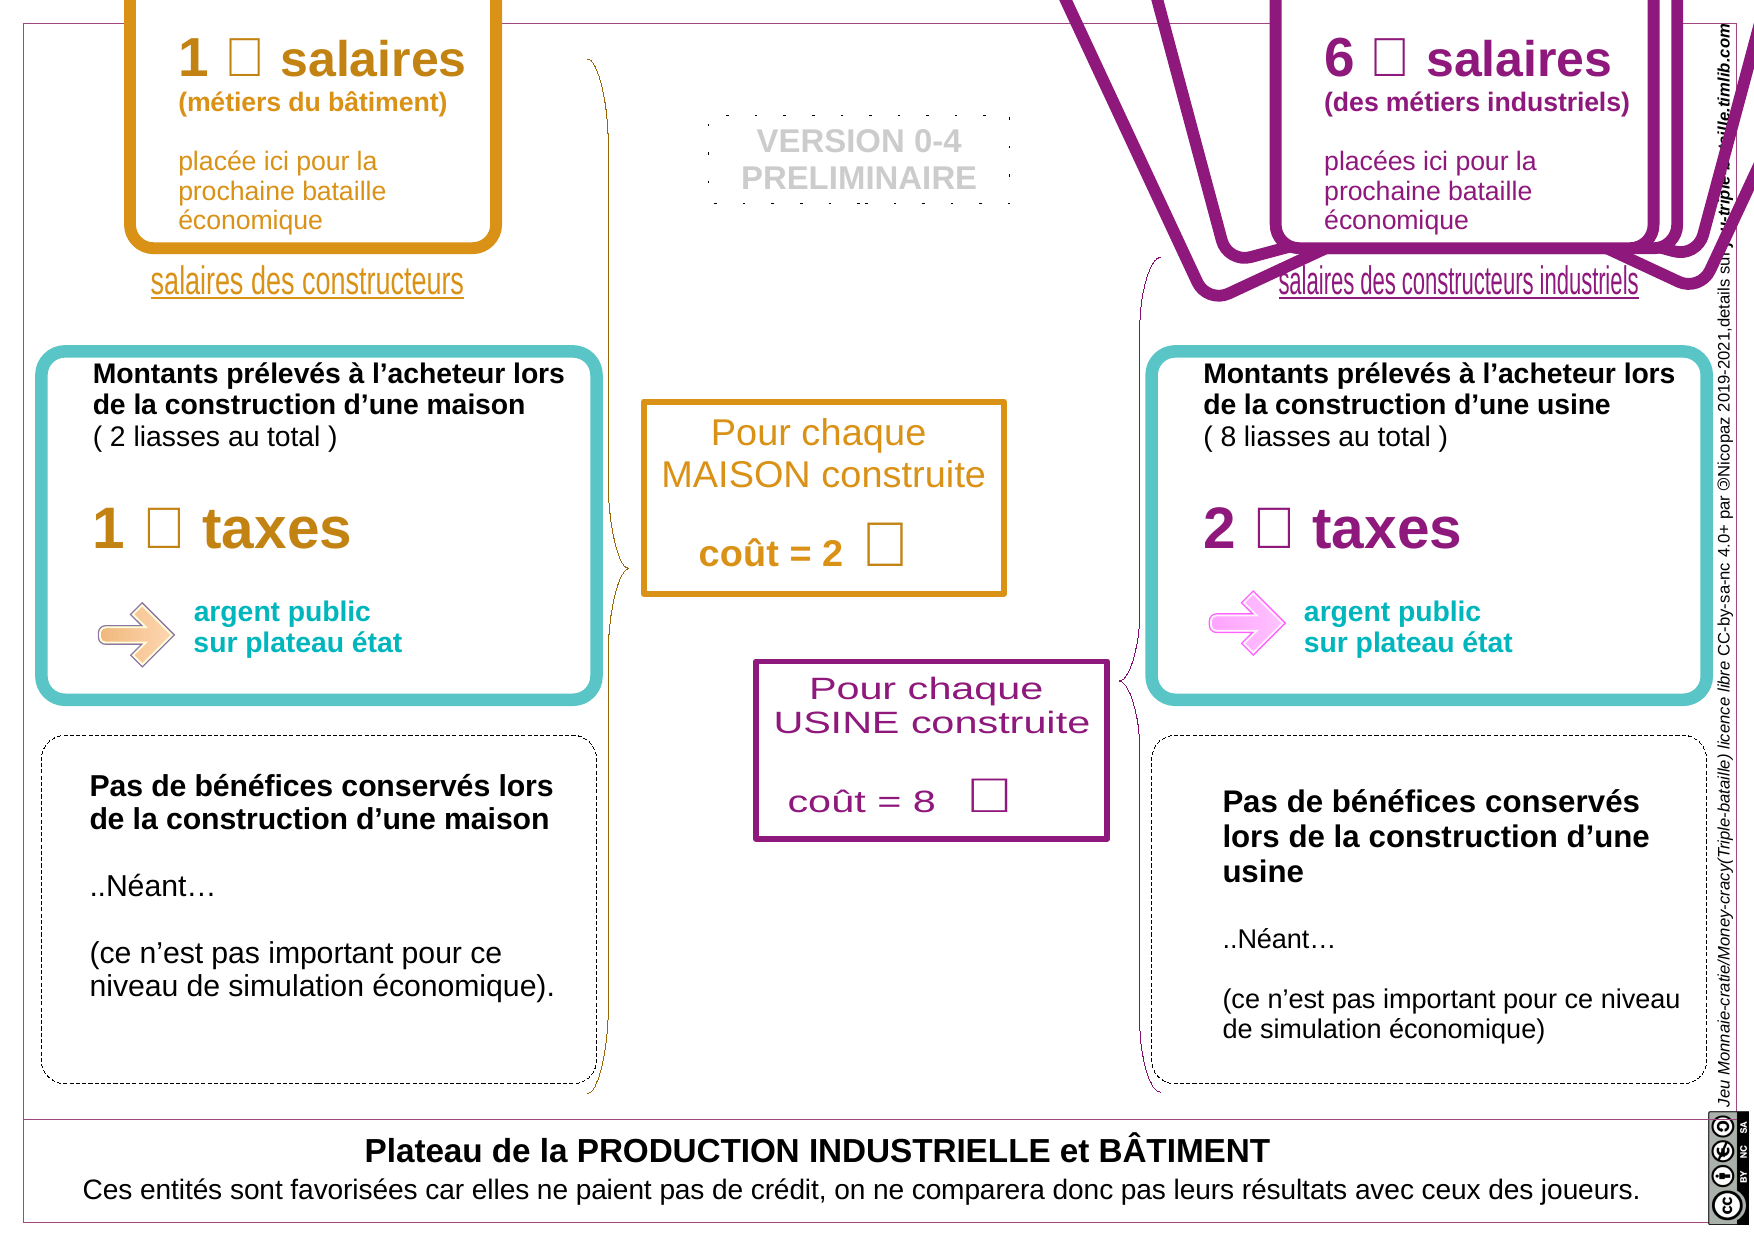

pour chaque maison construite, 1 liasse de salaires (des métiers du bâtiment) placées ici pour la prochaine bataille économique
1 💸 salaires (métiers du bâtiment)
placée ici pour la prochaine bataille économique
6 💸 salaires (des métiers industriels)
placées ici pour la prochaine bataille économique
6 💸 salaires (des métiers industriels)
placées ici pour la prochaine bataille économique
#
VERSION 0-4 PRELIMINAIRE
salaires des constructeurs
salaires des constructeurs
salaires des constructeurs industriels
Montants prélevés à l’acheteur lors de la construction d’une maison
( 2 liasses au total )
1 💸 taxes
 argent public
 sur plateau état
Montants prélevés à l’acheteur lors de la construction d’une usine
( 8 liasses au total )
2 💸 taxes
 argent public
 sur plateau état
Pour chaque
MAISON construite
coût = 2 💸
Pour chaque
USINE construite
coût = 8 💸
Bénéfices conservés lors de la construction d’une maison
une fois les salaires de 1 liasses distribués (pour la bataille suivante),
et les taxes de l’état de 1 liasse prélevée,
il ne reste plus rien… sinon cela serait placé ici. (ce n’est pas important pour ce niveau de simulation économique).
Pas de bénéfices conservés lors de la construction d’une maison
..Néant…
(ce n’est pas important pour ce niveau de simulation économique).
Pas de bénéfices conservés lors de la construction d’une usine
..Néant…
(ce n’est pas important pour ce niveau de simulation économique)
Plateau de la PRODUCTION INDUSTRIELLE et BÂTIMENT
Ces entités sont favorisées car elles ne paient pas de crédit, on ne comparera donc pas leurs résultats avec ceux des joueurs.